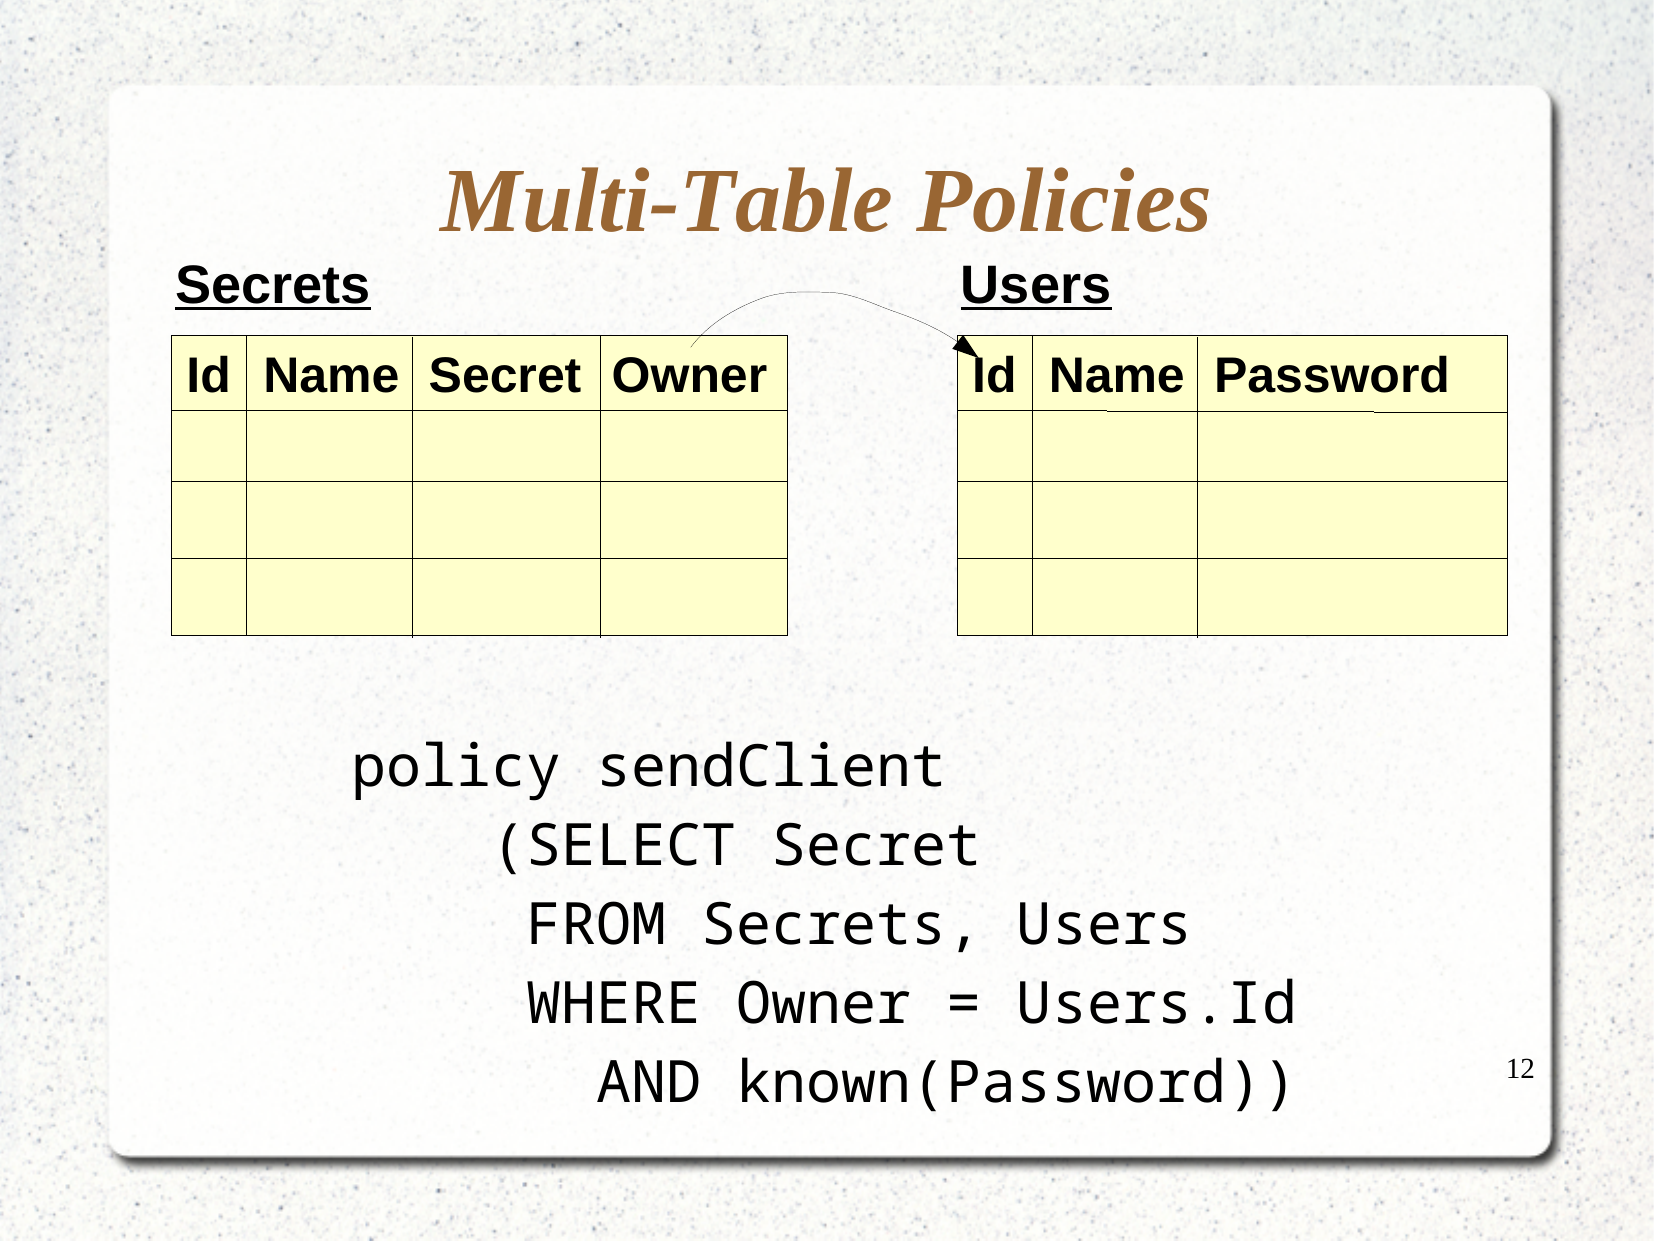

# Multi-Table Policies
Secrets
Id
Name
Secret
Owner
Users
Id
Name
Password
policy sendClient
 (SELECT Secret
 FROM Secrets, Users
 WHERE Owner = Users.Id
 AND known(Password))
12